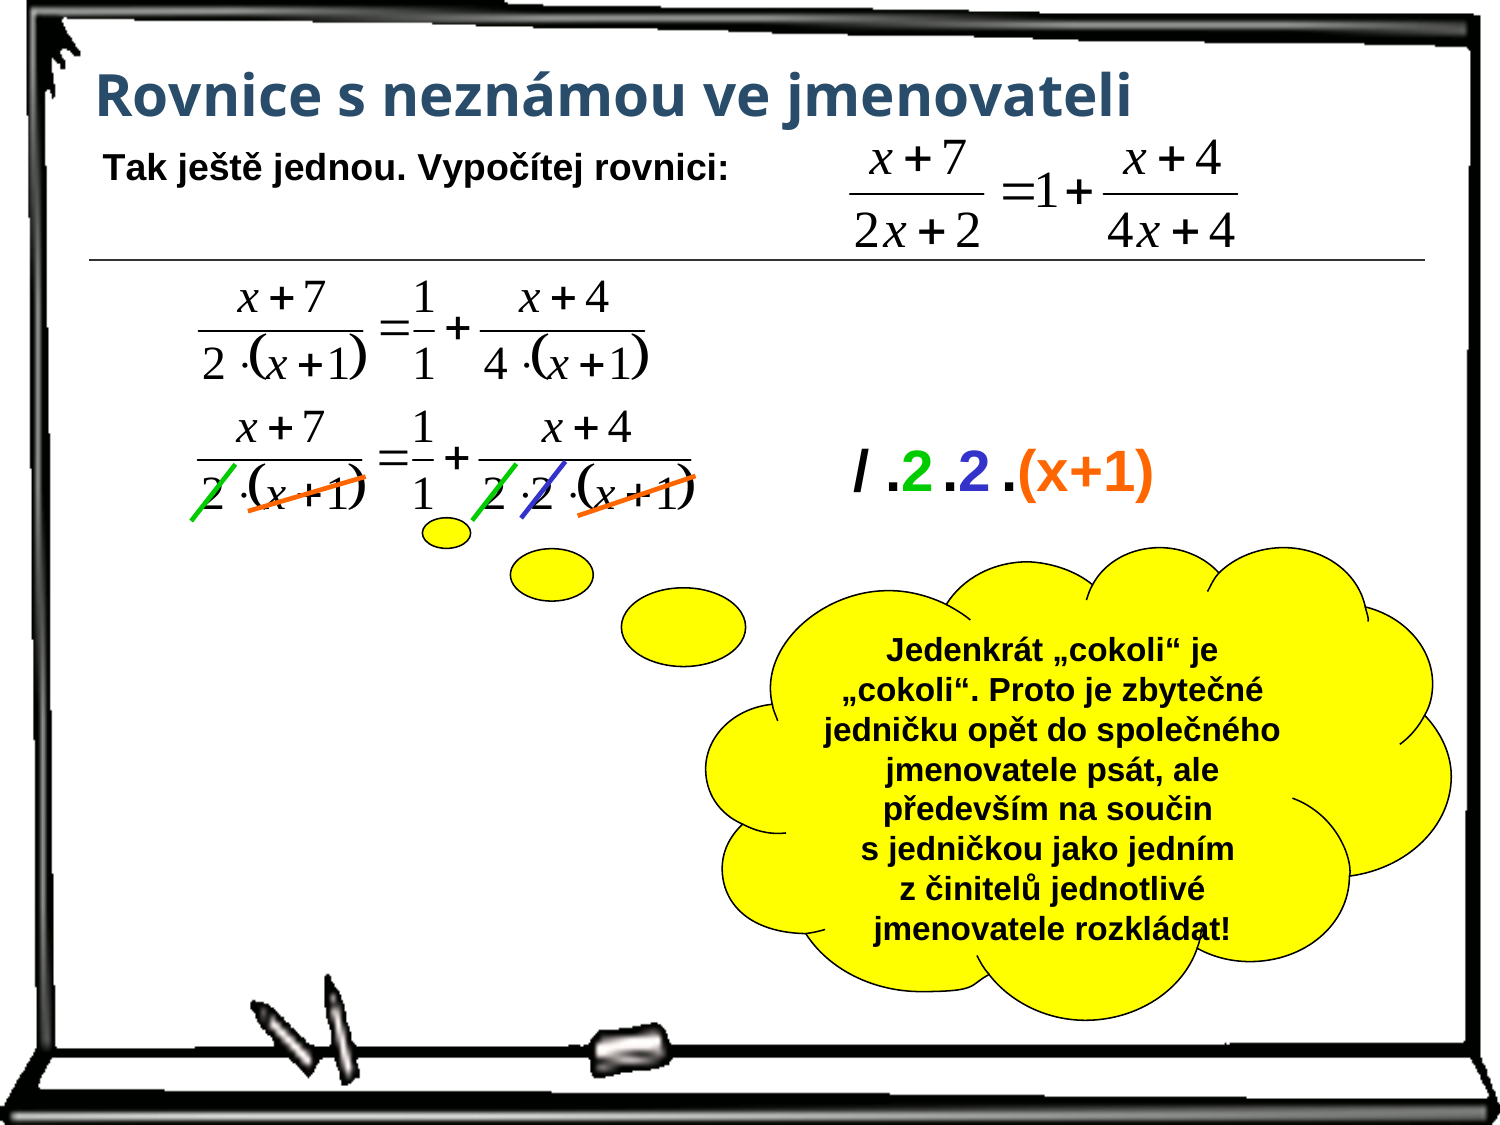

Rovnice s neznámou ve jmenovateli
Tak ještě jednou. Vypočítej rovnici:
/ .2
.2
.(x+1)
Jedenkrát „cokoli“ je „cokoli“. Proto je zbytečné jedničku opět do společného jmenovatele psát, ale především na součin
s jedničkou jako jedním
z činitelů jednotlivé jmenovatele rozkládat!